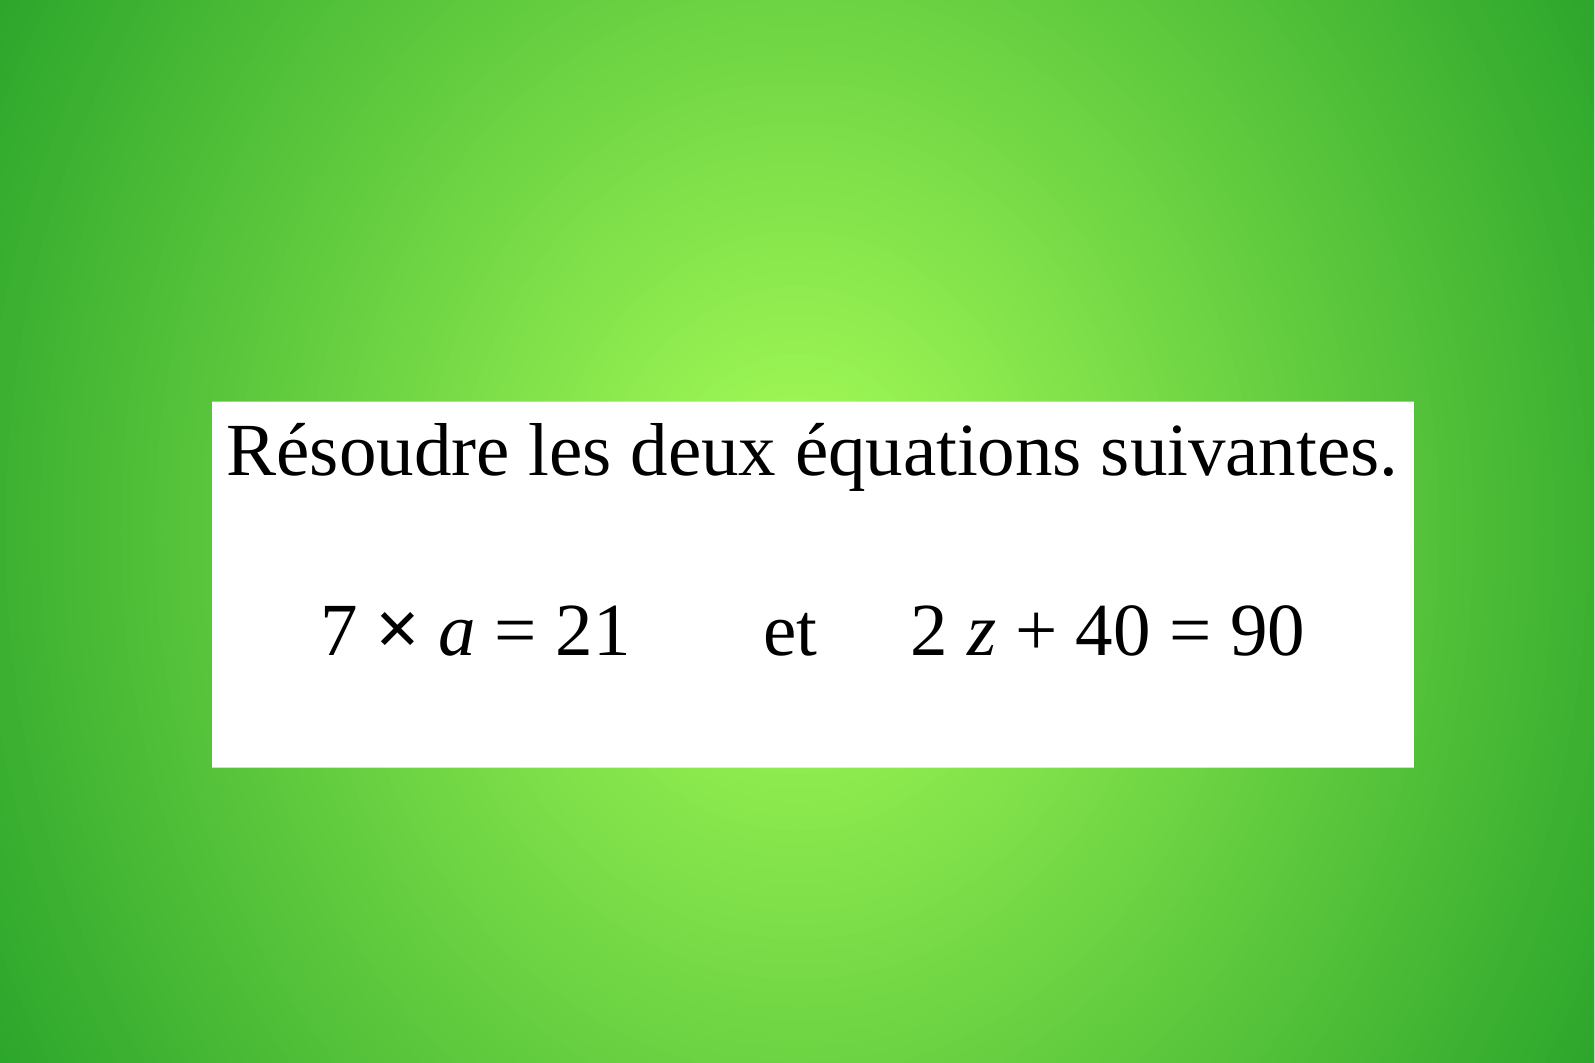

Résoudre les deux équations suivantes.
7 × a = 21		et		2 z + 40 = 90